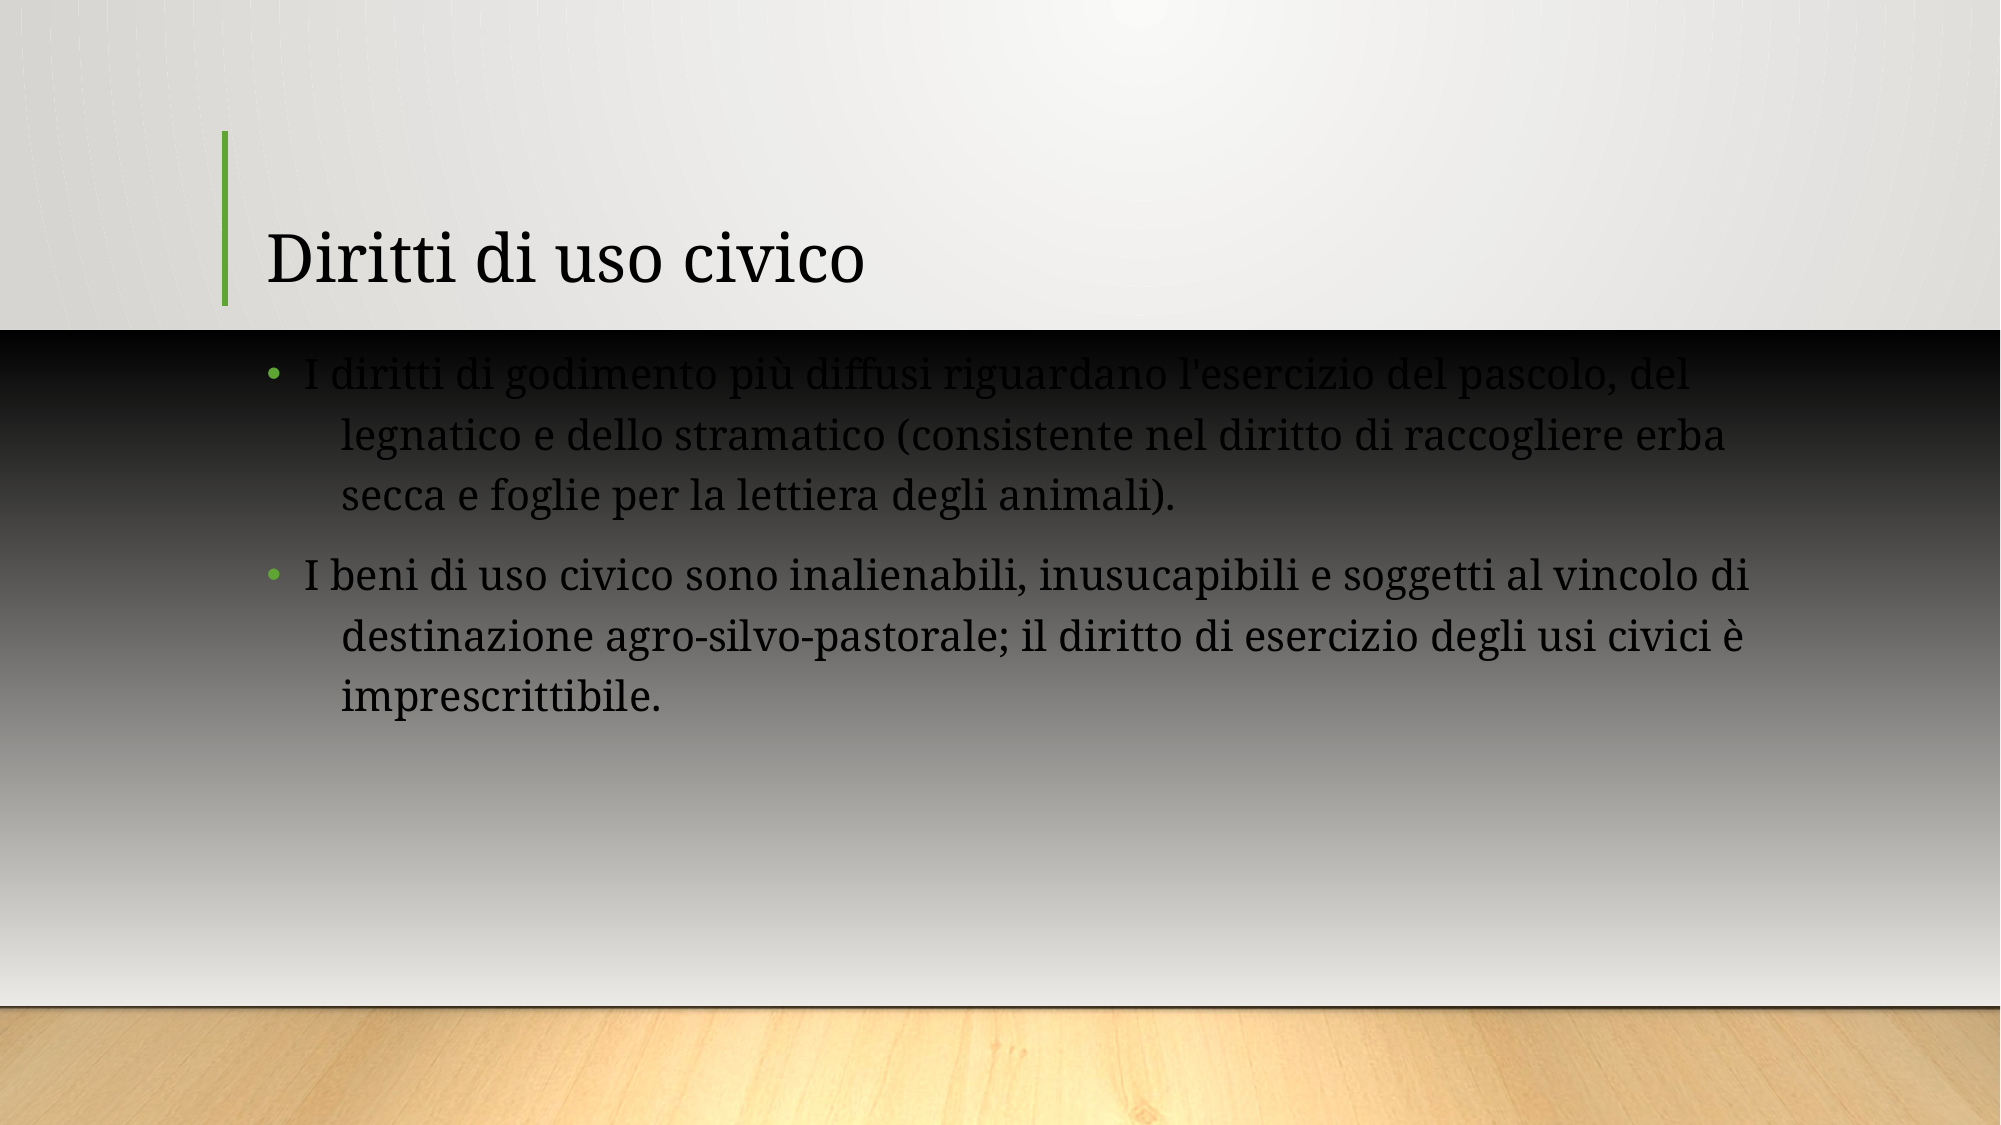

# Diritti di uso civico
I diritti di godimento più diffusi riguardano l'esercizio del pascolo, del legnatico e dello stramatico (consistente nel diritto di raccogliere erba secca e foglie per la lettiera degli animali).
I beni di uso civico sono inalienabili, inusucapibili e soggetti al vincolo di destinazione agro-silvo-pastorale; il diritto di esercizio degli usi civici è imprescrittibile.